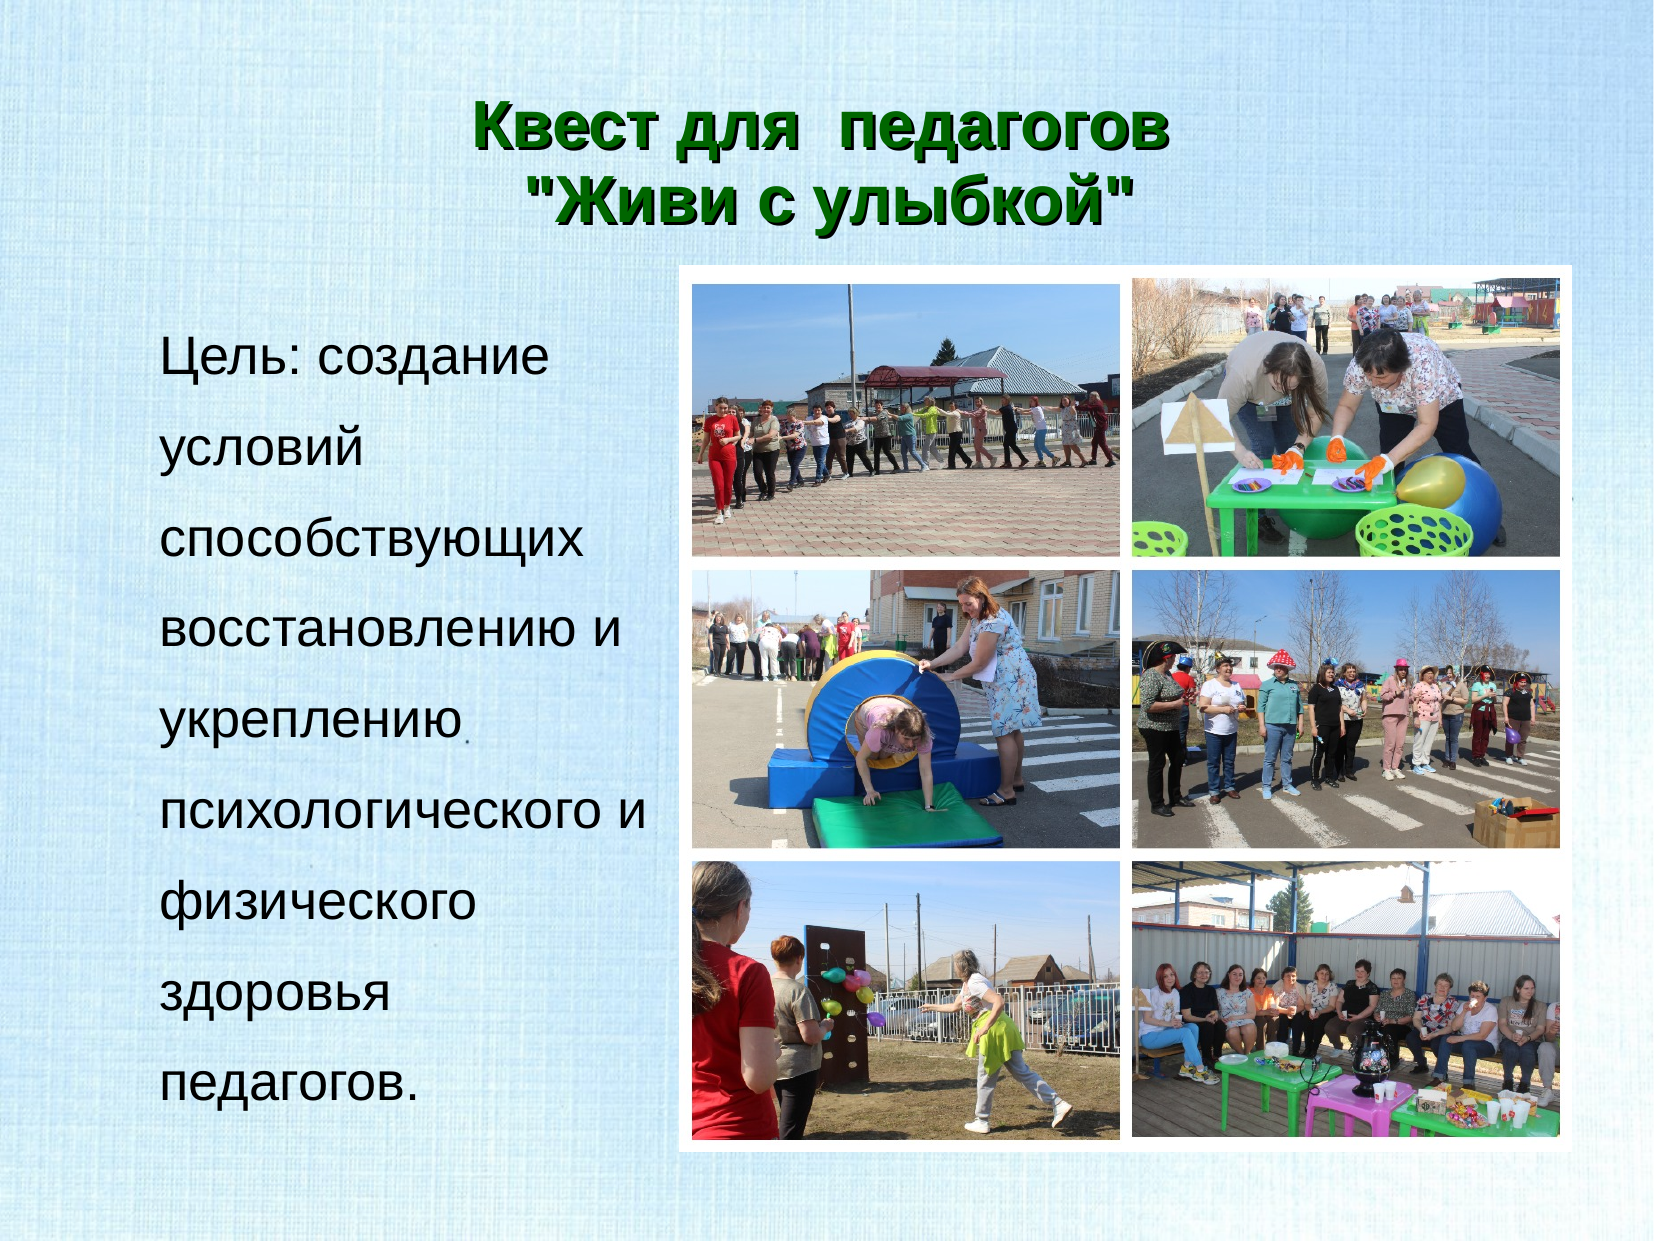

# Квест для педагогов "Живи с улыбкой"
Цель: создание условий способствующих восстановлению и укреплению психологического и физического здоровья педагогов.